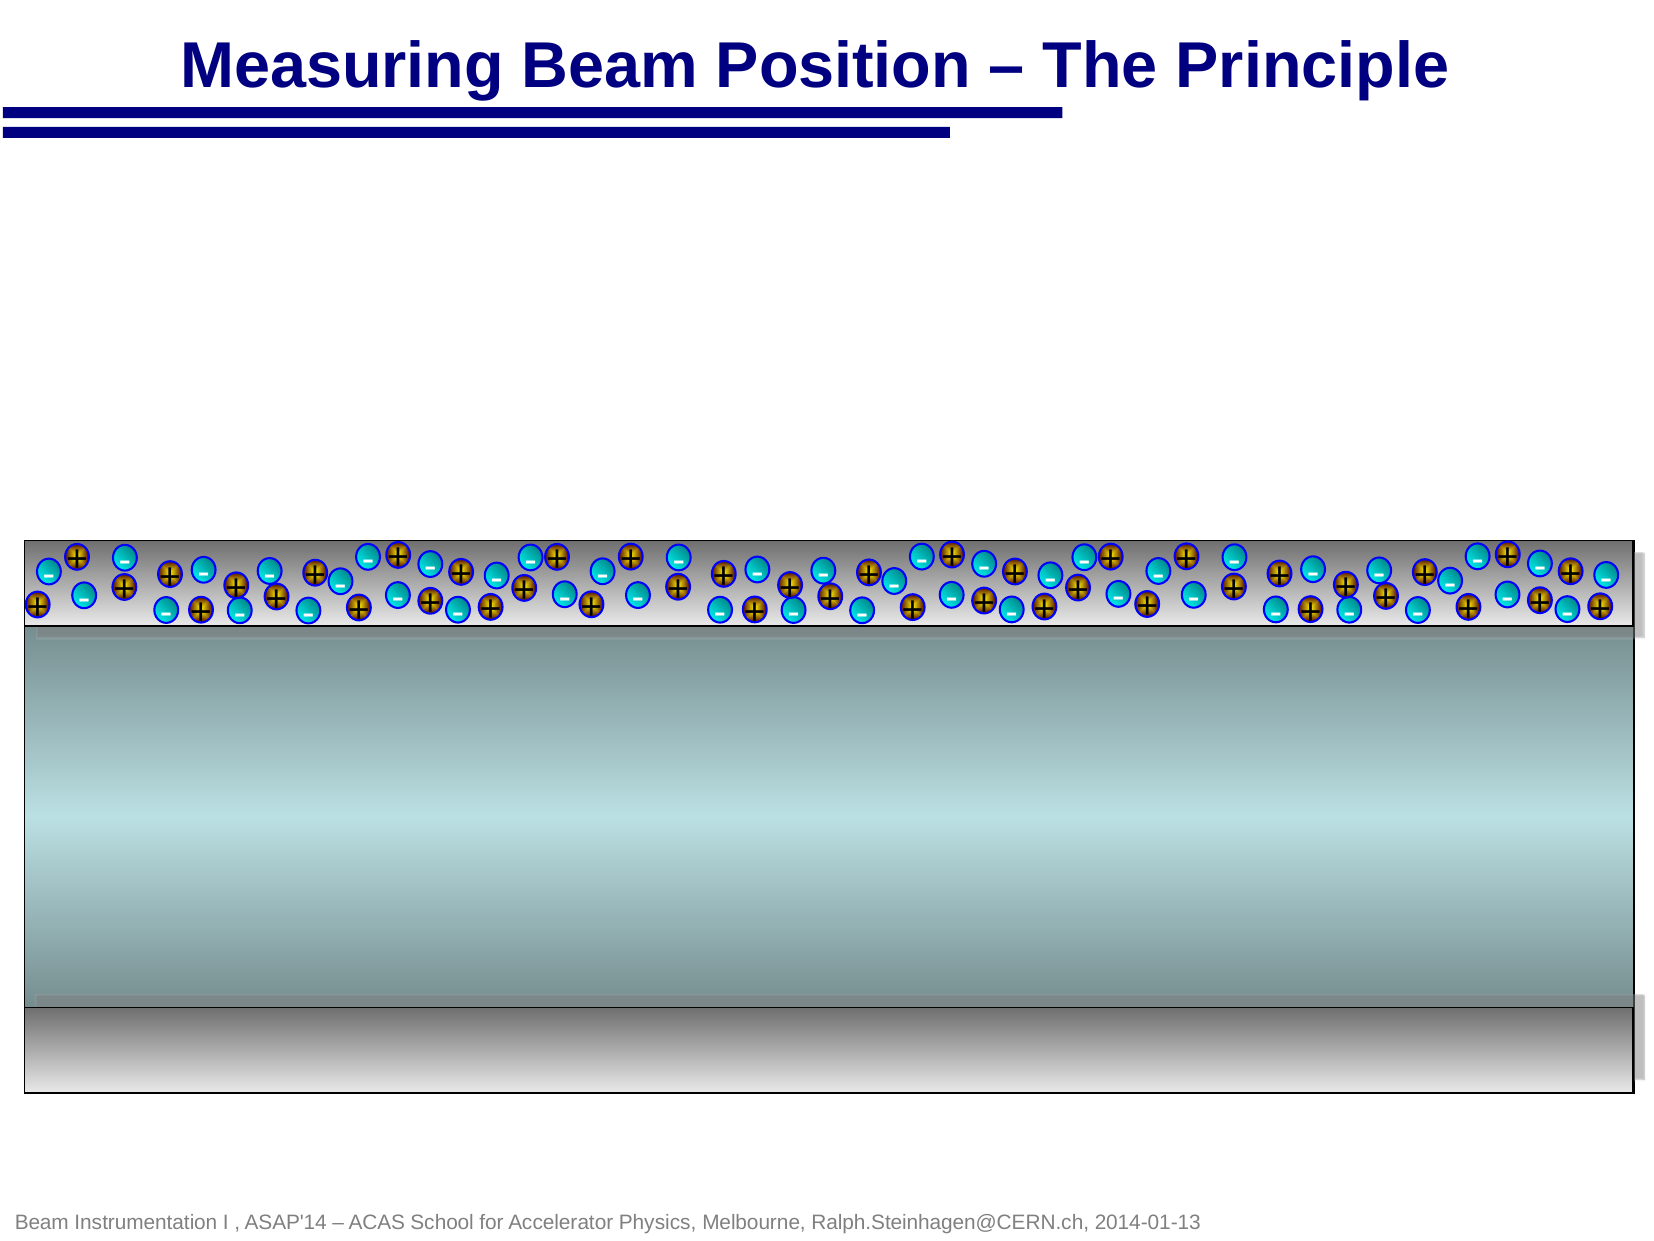

# Measuring Beam Position – The Principle
+
+
+
+
-
+
-
+
+
-
+
-
-
-
-
-
-
-
-
-
-
-
-
-
-
-
-
+
-
+
+
+
+
+
+
+
+
-
-
-
-
-
-
+
+
+
+
+
+
+
+
-
-
-
-
-
-
-
-
+
+
+
+
+
+
+
+
+
+
+
+
+
+
+
+
-
+
-
-
+
-
-
-
-
-
-
-
-
-
+
+
+
+
+
+
+
+
+
+
+
+
+
+
+
+
+
+
+
+
+
+
+
+
+
+
+
+
+
+
+
+
+
+
+
+
+
+
+
+
+
+
+
+
+
+
+
+
+
+
+
+
+
+
+
+
+
+
+
+
+
+
+
+
+
+
+
+
+
+
+
+
+
+
+
+
+